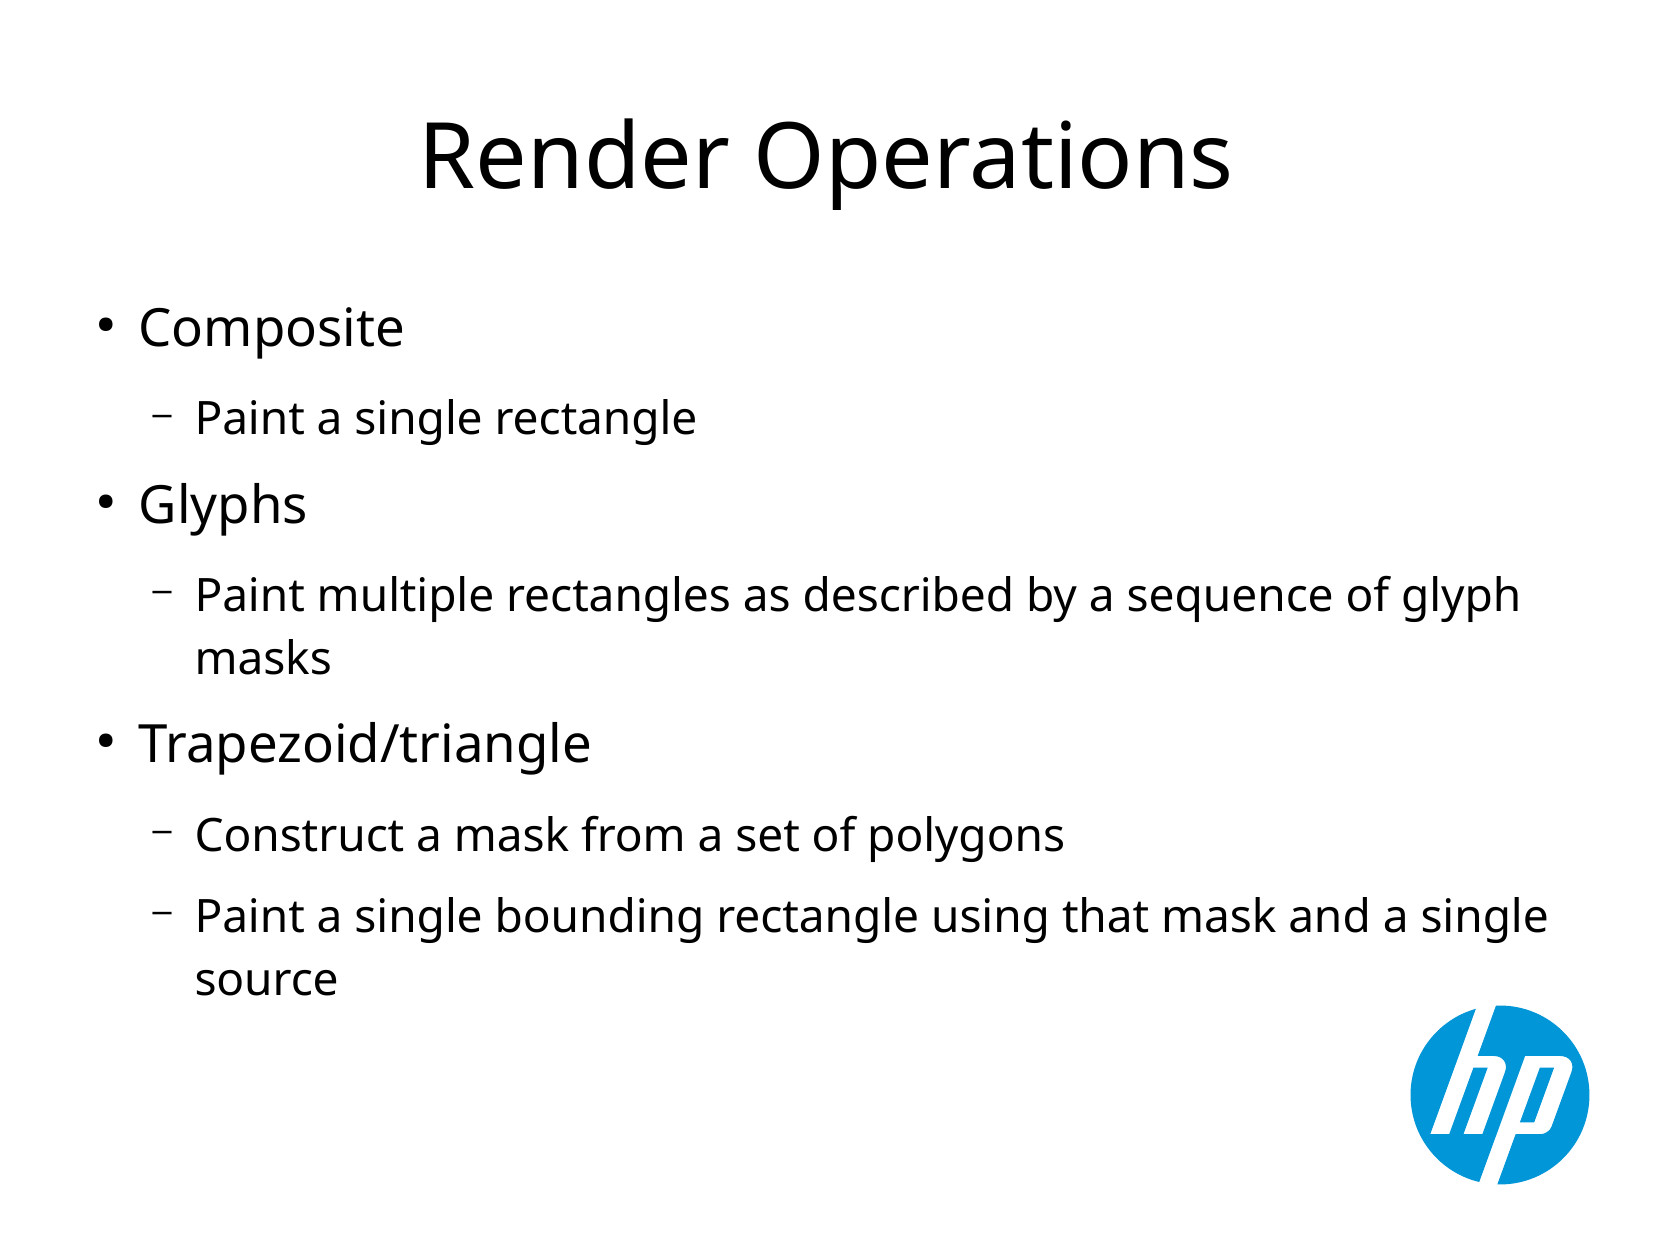

# Render Operations
Composite
Paint a single rectangle
Glyphs
Paint multiple rectangles as described by a sequence of glyph masks
Trapezoid/triangle
Construct a mask from a set of polygons
Paint a single bounding rectangle using that mask and a single source